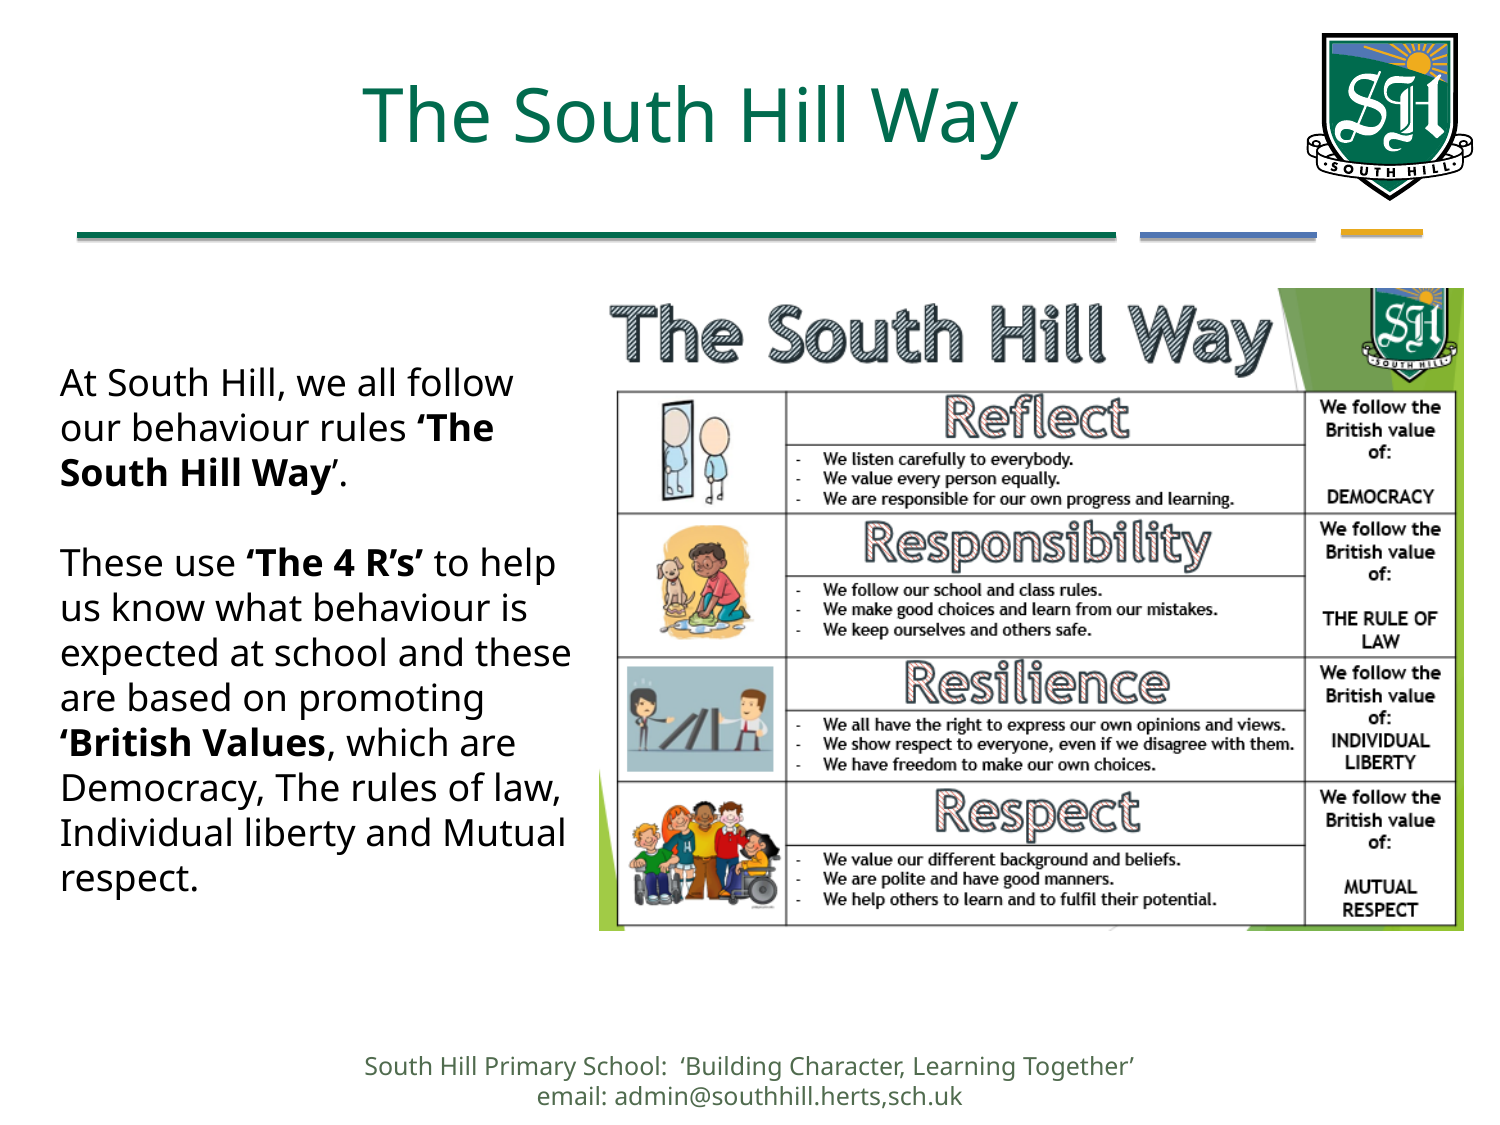

# The South Hill Way
At South Hill, we all follow our behaviour rules ‘The South Hill Way’.
These use ‘The 4 R’s’ to help us know what behaviour is expected at school and these are based on promoting ‘British Values, which are Democracy, The rules of law, Individual liberty and Mutual respect.
South Hill Primary School: ‘Building Character, Learning Together’
email: admin@southhill.herts,sch.uk